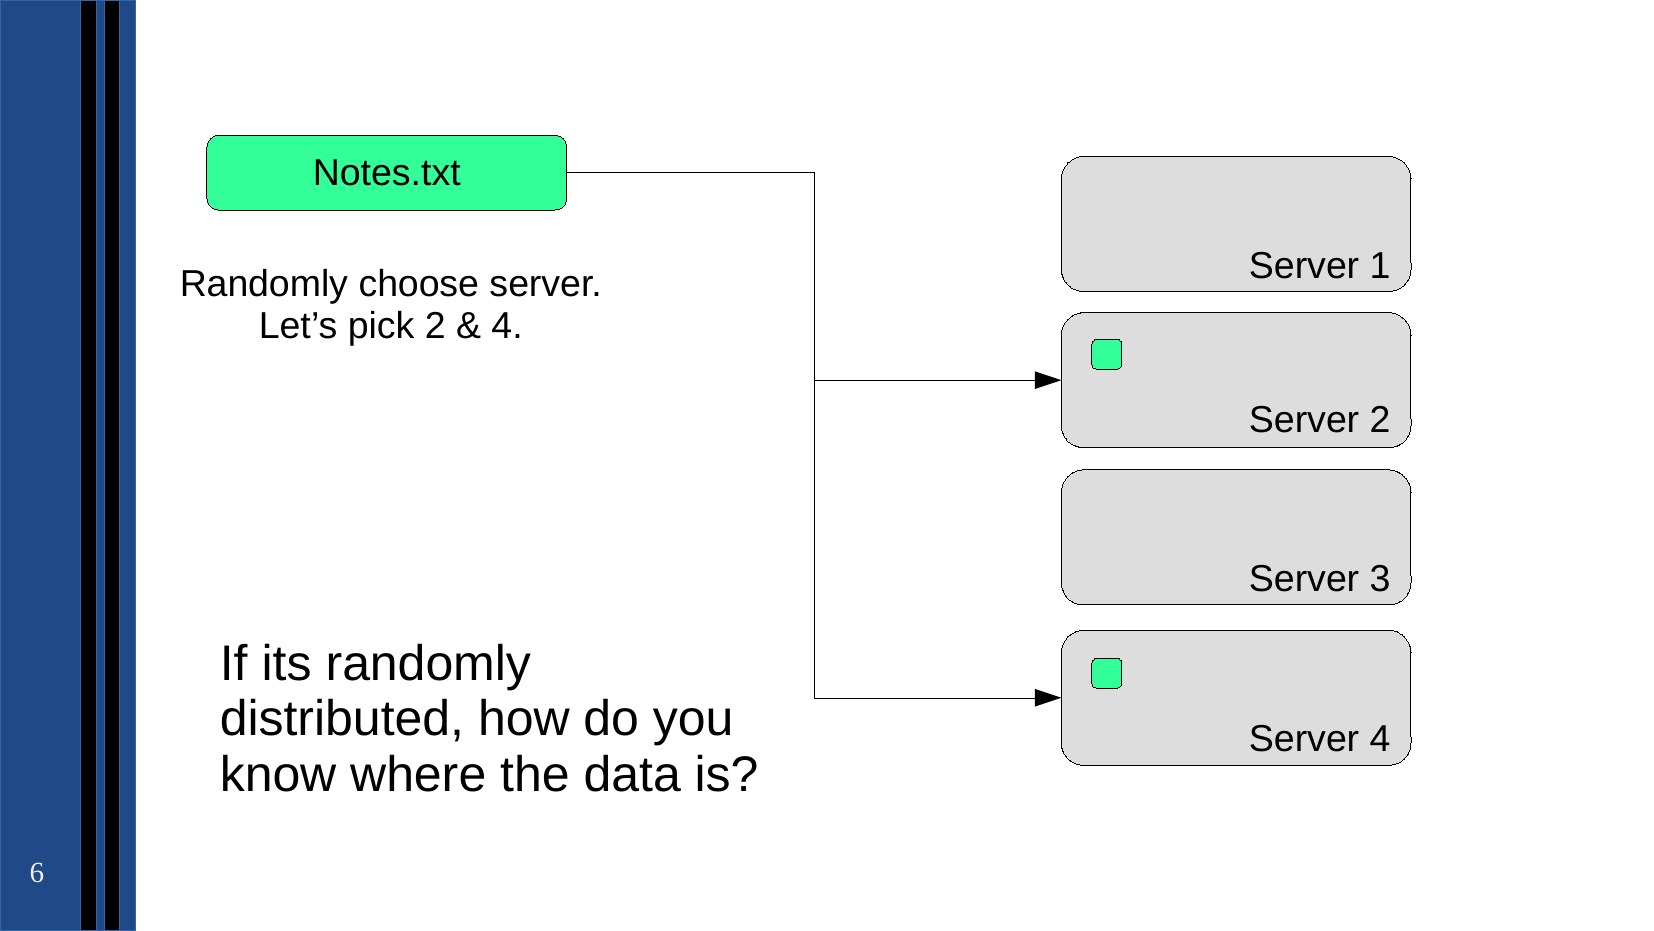

Notes.txt
Server 1
Randomly choose server. Let’s pick 2 & 4.
Server 2
Server 3
If its randomly distributed, how do you know where the data is?
Server 4
6